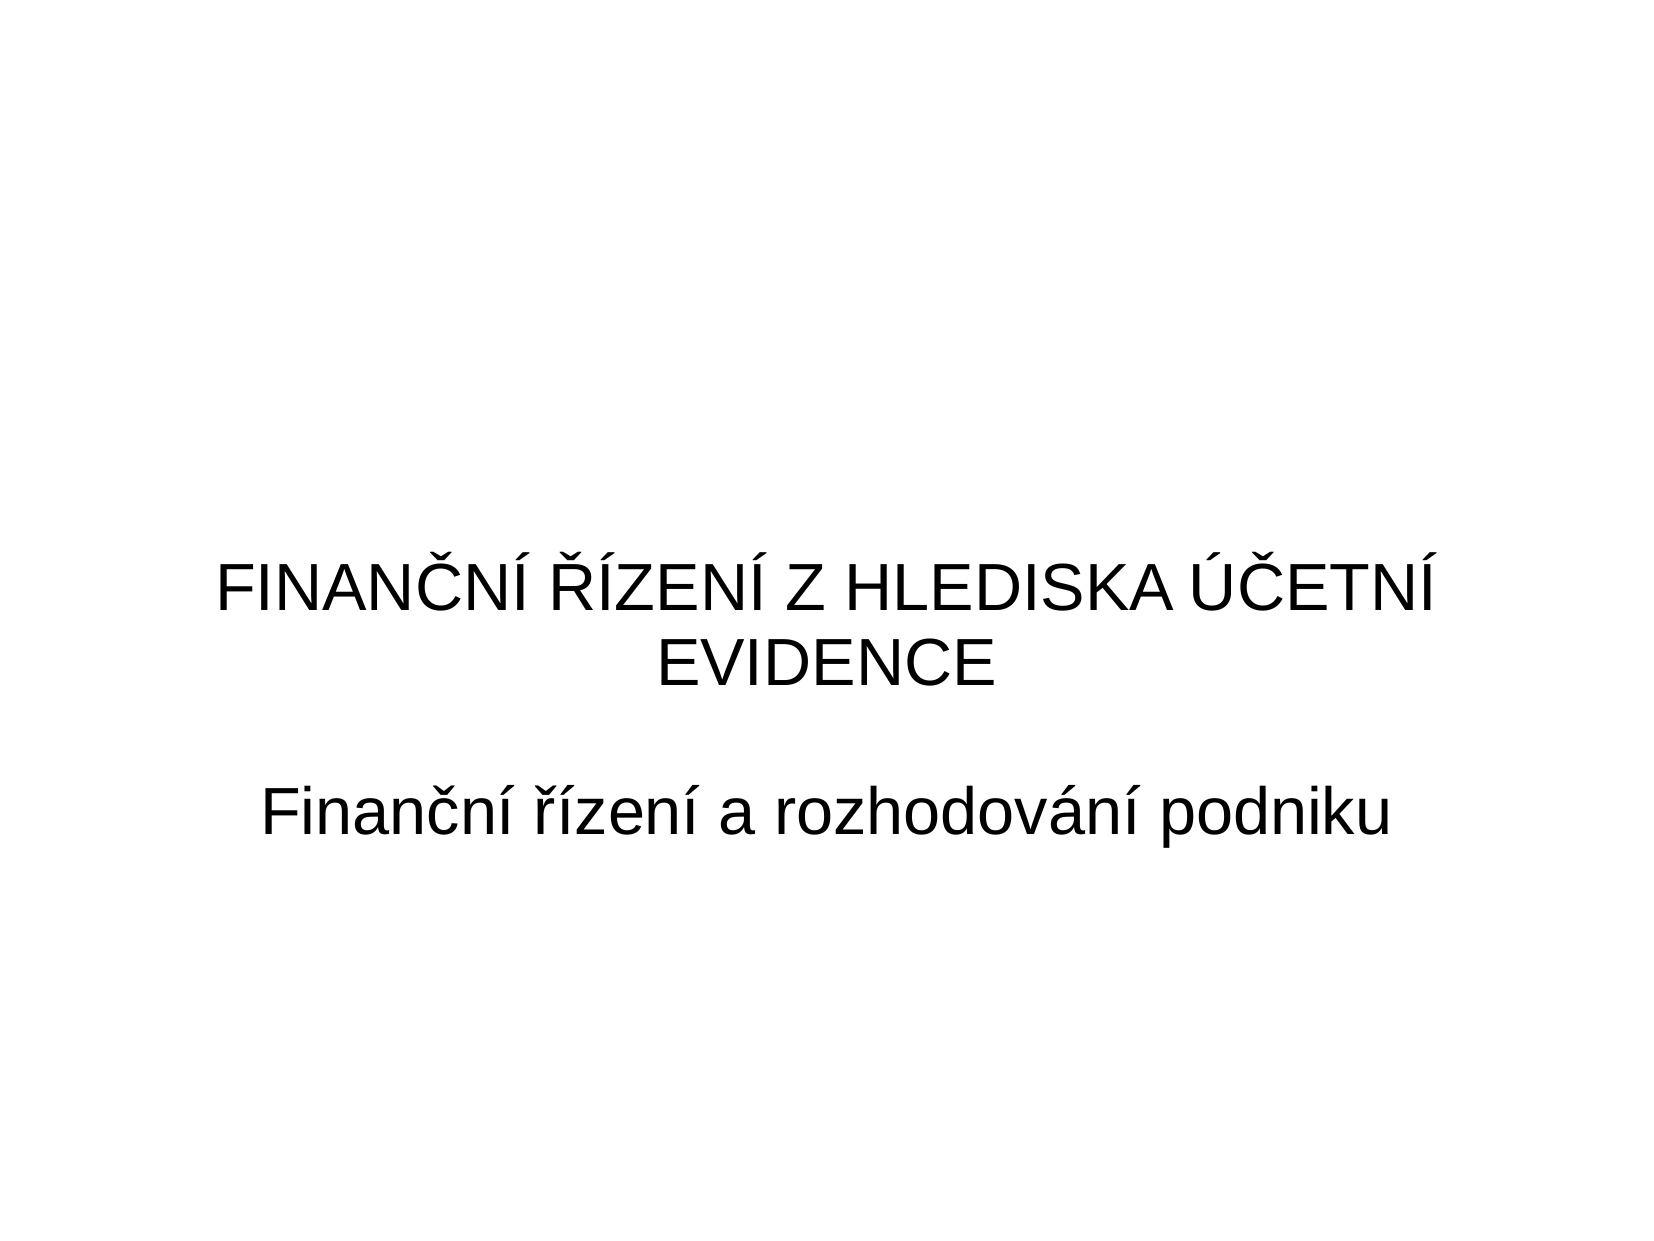

#
FINANČNÍ ŘÍZENÍ Z HLEDISKA ÚČETNÍ EVIDENCE
Finanční řízení a rozhodování podniku